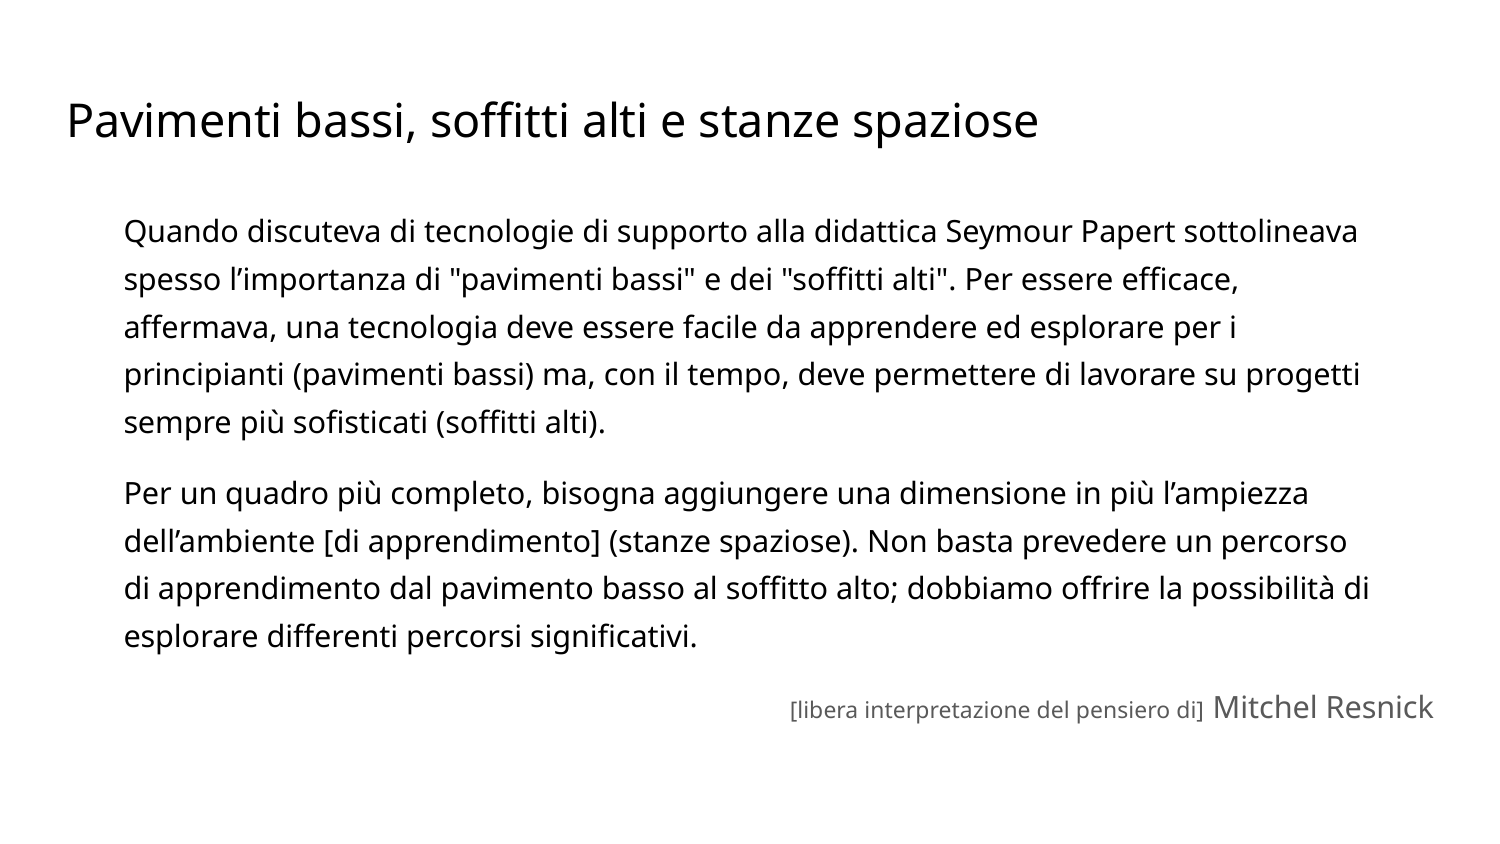

Pavimenti bassi, soffitti alti e stanze spaziose
# Quando discuteva di tecnologie di supporto alla didattica Seymour Papert sottolineava spesso l’importanza di "pavimenti bassi" e dei "soffitti alti". Per essere efficace, affermava, una tecnologia deve essere facile da apprendere ed esplorare per i principianti (pavimenti bassi) ma, con il tempo, deve permettere di lavorare su progetti sempre più sofisticati (soffitti alti).
Per un quadro più completo, bisogna aggiungere una dimensione in più l’ampiezza dell’ambiente [di apprendimento] (stanze spaziose). Non basta prevedere un percorso di apprendimento dal pavimento basso al soffitto alto; dobbiamo offrire la possibilità di esplorare differenti percorsi significativi.
[libera interpretazione del pensiero di] Mitchel Resnick